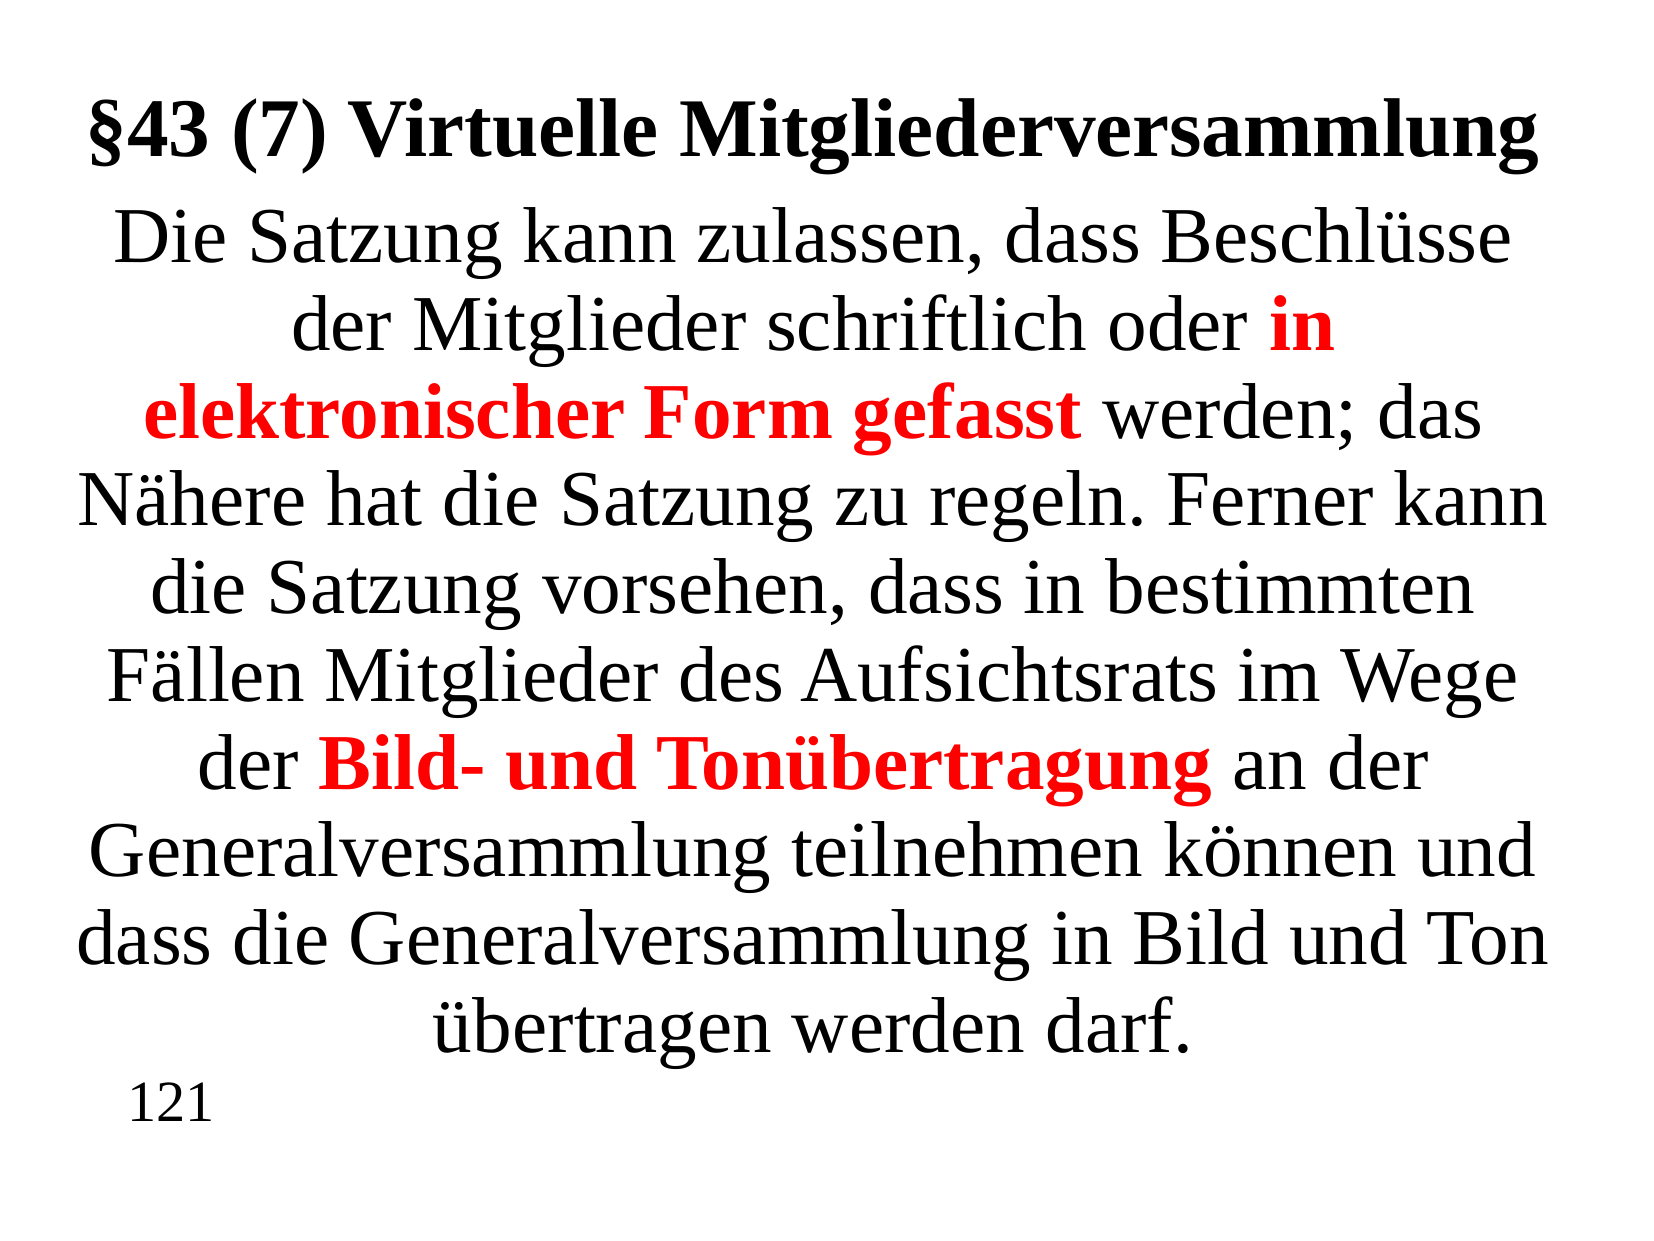

§43 (7) Virtuelle Mitgliederversammlung
Die Satzung kann zulassen, dass Beschlüsse der Mitglieder schriftlich oder in elektronischer Form gefasst werden; das Nähere hat die Satzung zu regeln. Ferner kann die Satzung vorsehen, dass in bestimmten Fällen Mitglieder des Aufsichtsrats im Wege der Bild- und Tonübertragung an der Generalversammlung teilnehmen können und dass die Generalversammlung in Bild und Ton übertragen werden darf.